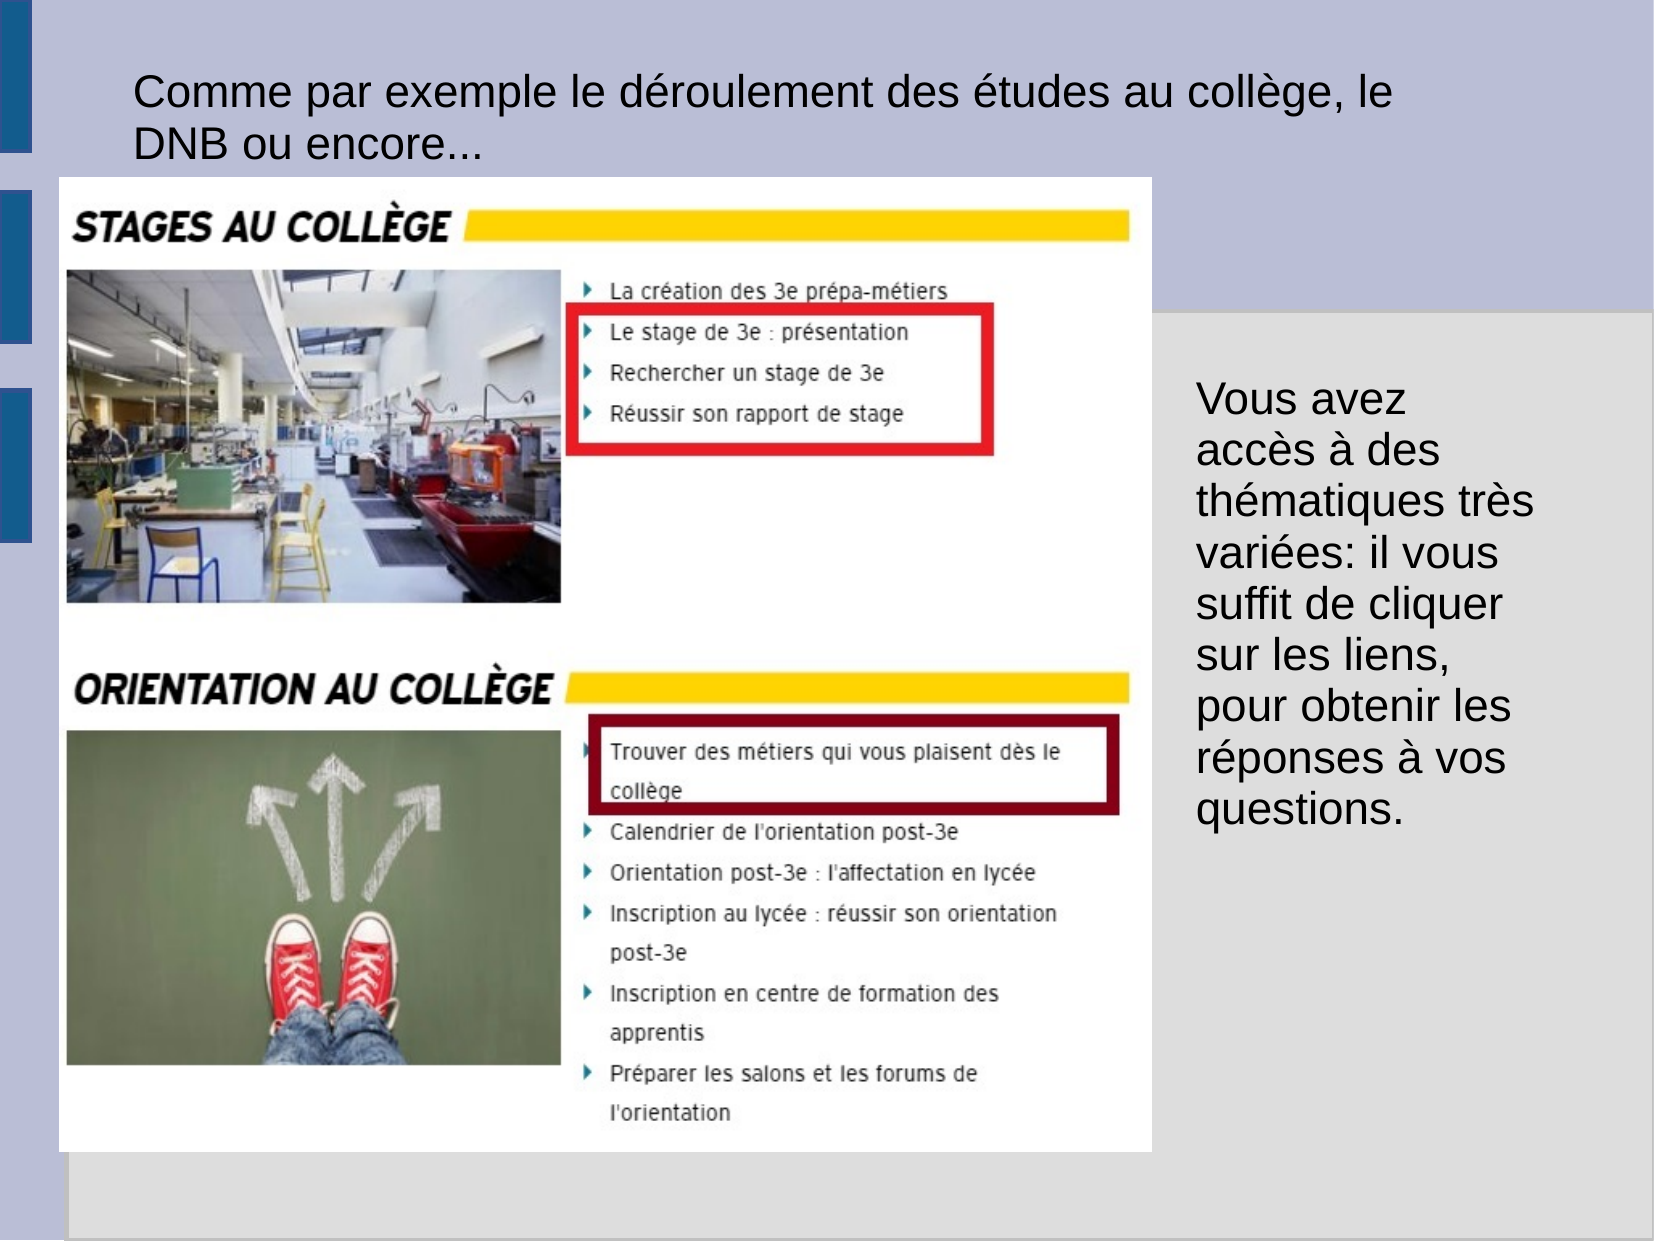

Comme par exemple le déroulement des études au collège, le DNB ou encore...
Vous avez accès à des thématiques très variées: il vous suffit de cliquer sur les liens, pour obtenir les réponses à vos questions.